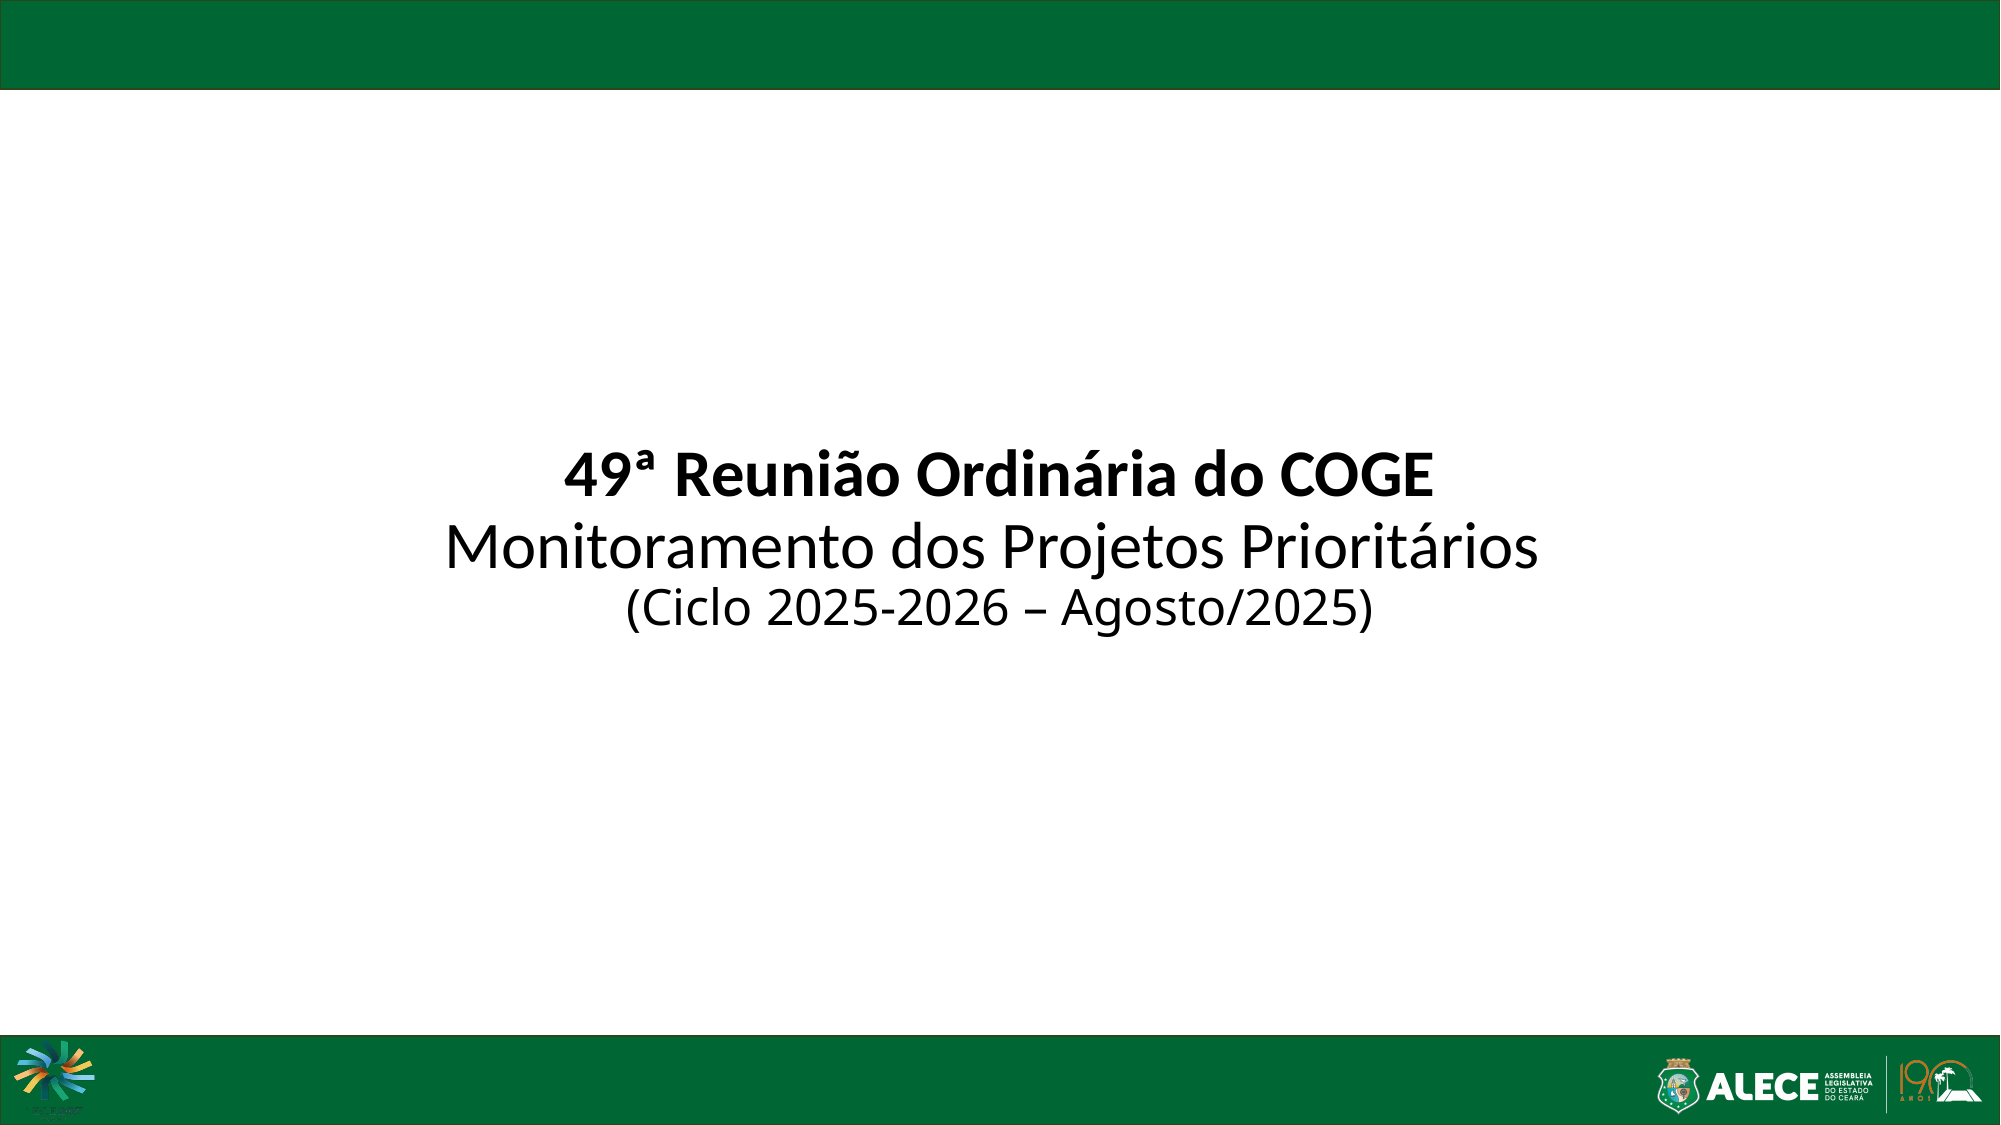

# 49ª Reunião Ordinária do COGE Monitoramento dos Projetos Prioritários (Ciclo 2025-2026 – Agosto/2025)